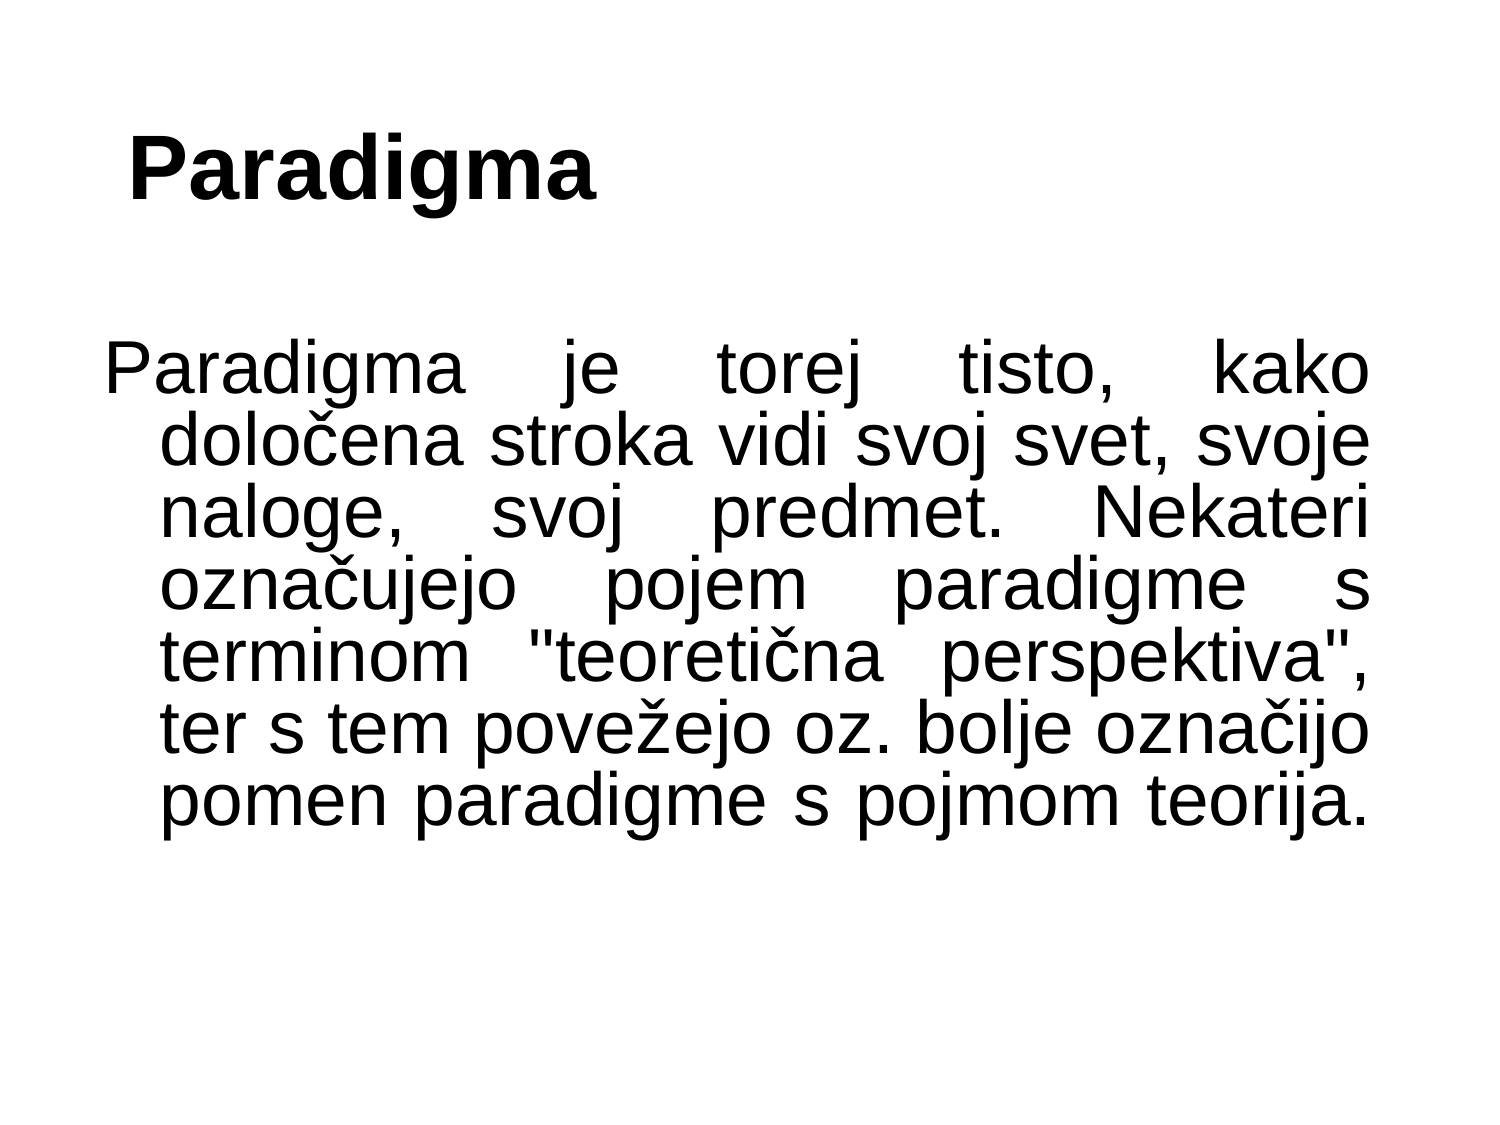

# Paradigma
Paradigma je torej tisto, kako določena stroka vidi svoj svet, svoje naloge, svoj predmet. Nekateri označujejo pojem paradigme s terminom "teoretična perspektiva", ter s tem povežejo oz. bolje označijo pomen paradigme s pojmom teorija.
BINK, FF, Univerza v Ljubljani
3